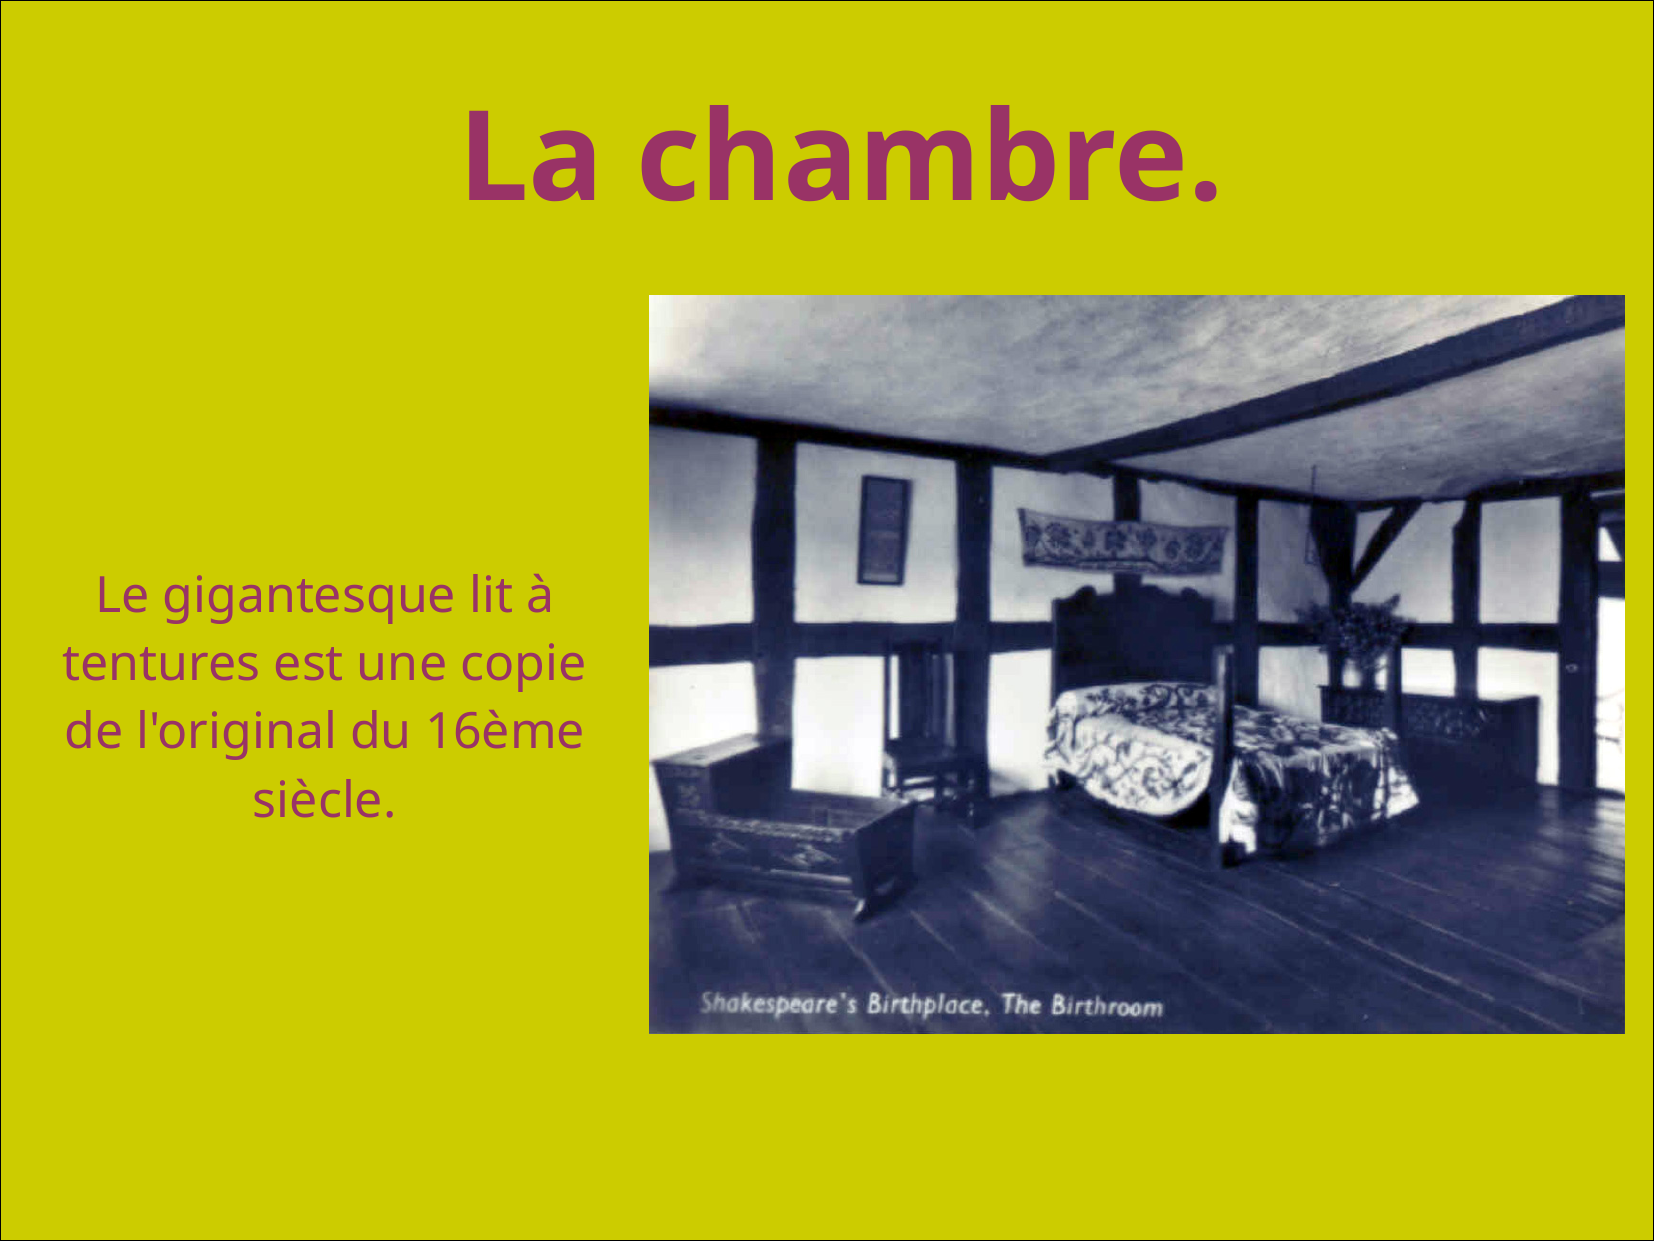

La chambre.
Le gigantesque lit à tentures est une copie de l'original du 16ème siècle.